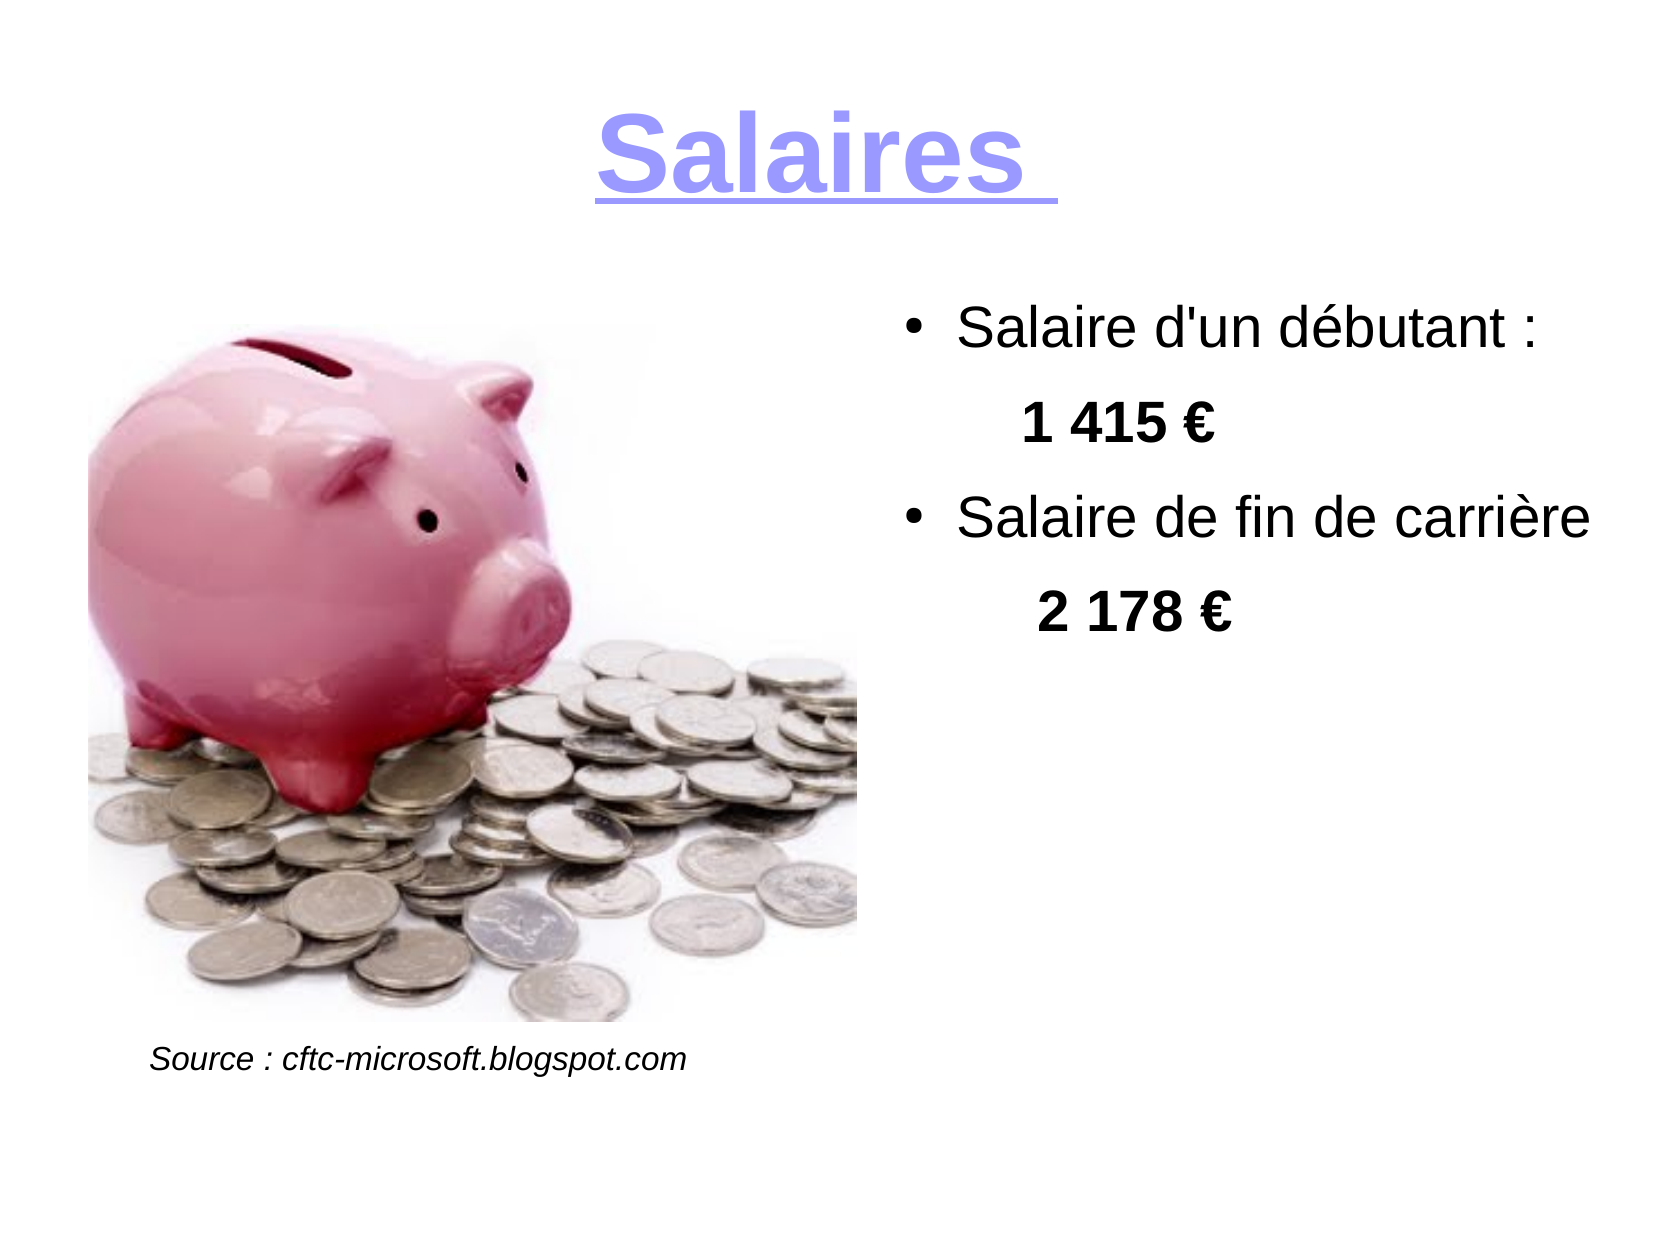

# Salaires
Salaire d'un débutant :
 1 415 €
Salaire de fin de carrière
 2 178 €
Source : cftc-microsoft.blogspot.com